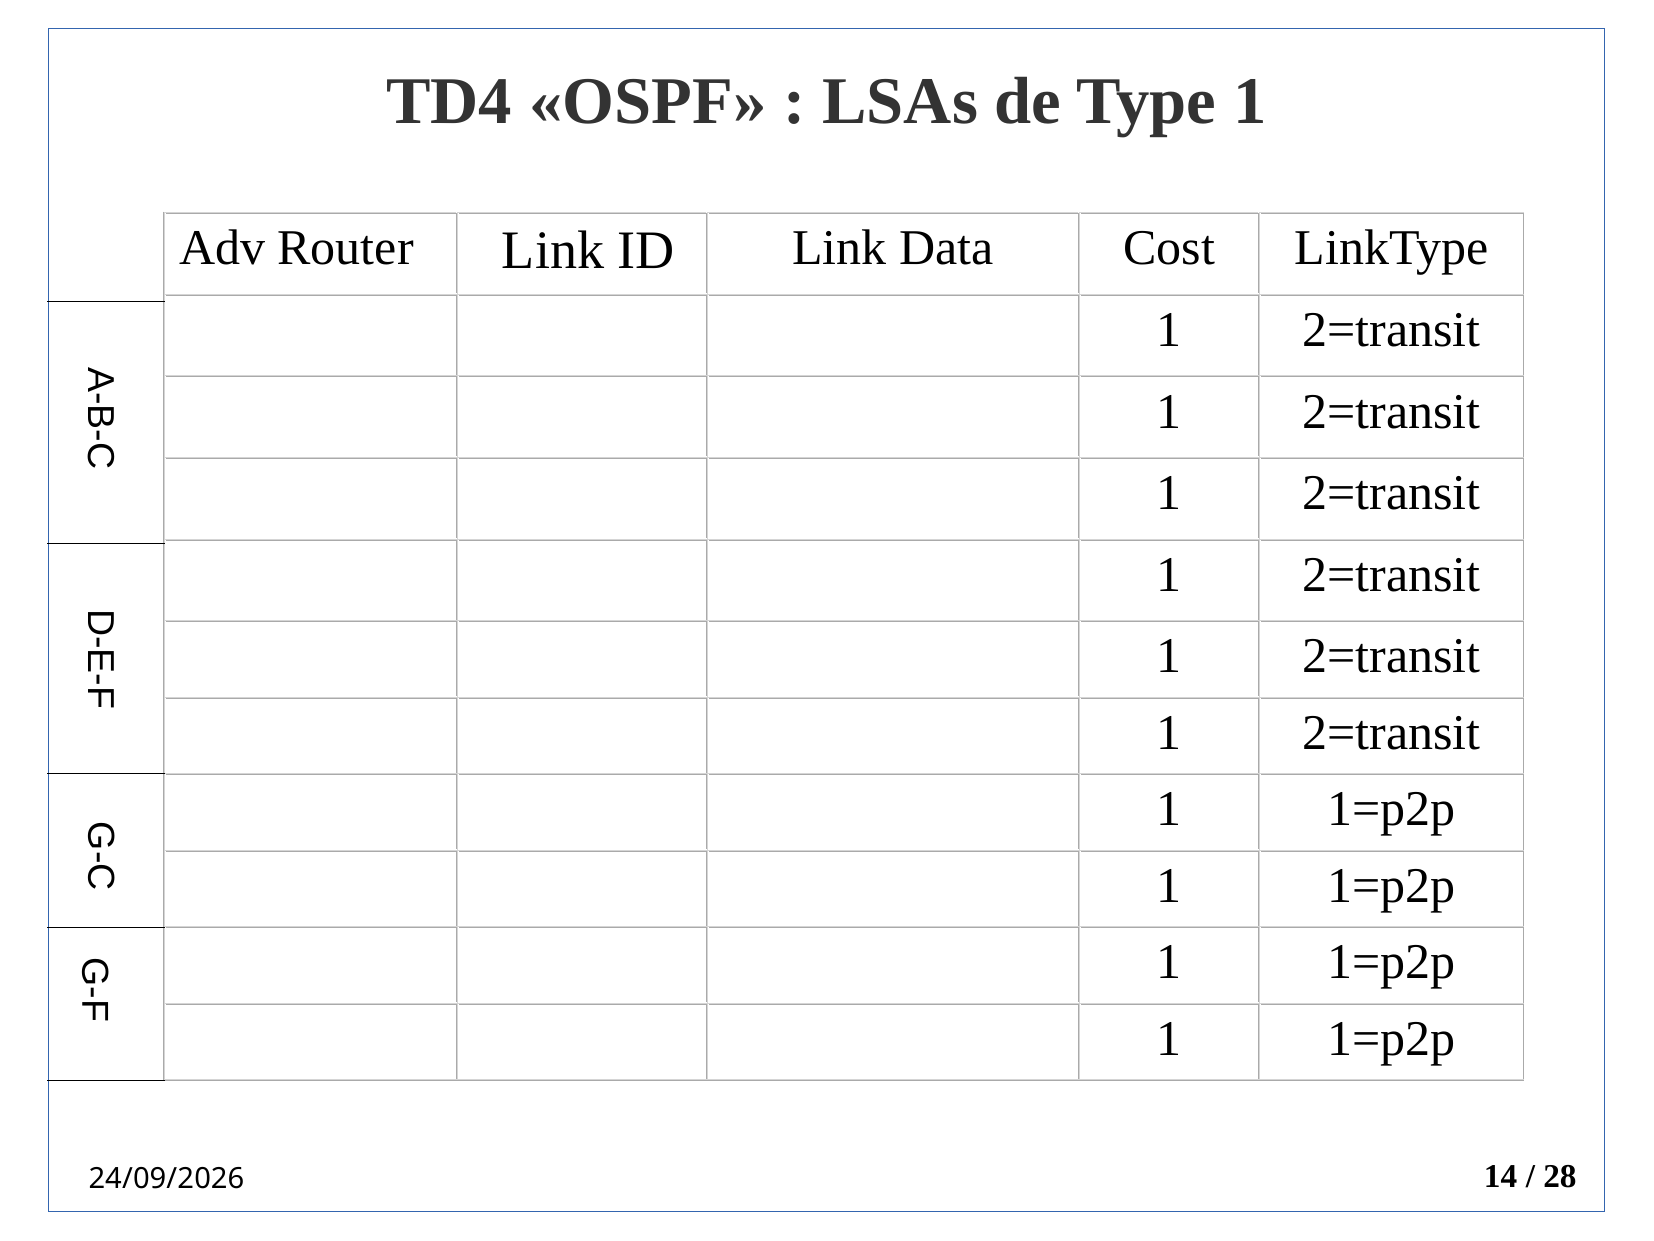

# TD4 «OSPF» : LSAs de Type 1
| Adv Router | Link ID | Link Data | Cost | LinkType |
| --- | --- | --- | --- | --- |
| | | | 1 | 2=transit |
| | | | 1 | 2=transit |
| | | | 1 | 2=transit |
| | | | 1 | 2=transit |
| | | | 1 | 2=transit |
| | | | 1 | 2=transit |
| | | | 1 | 1=p2p |
| | | | 1 | 1=p2p |
| | | | 1 | 1=p2p |
| | | | 1 | 1=p2p |
A-B-C
D-E-F
G-C
G-F
14